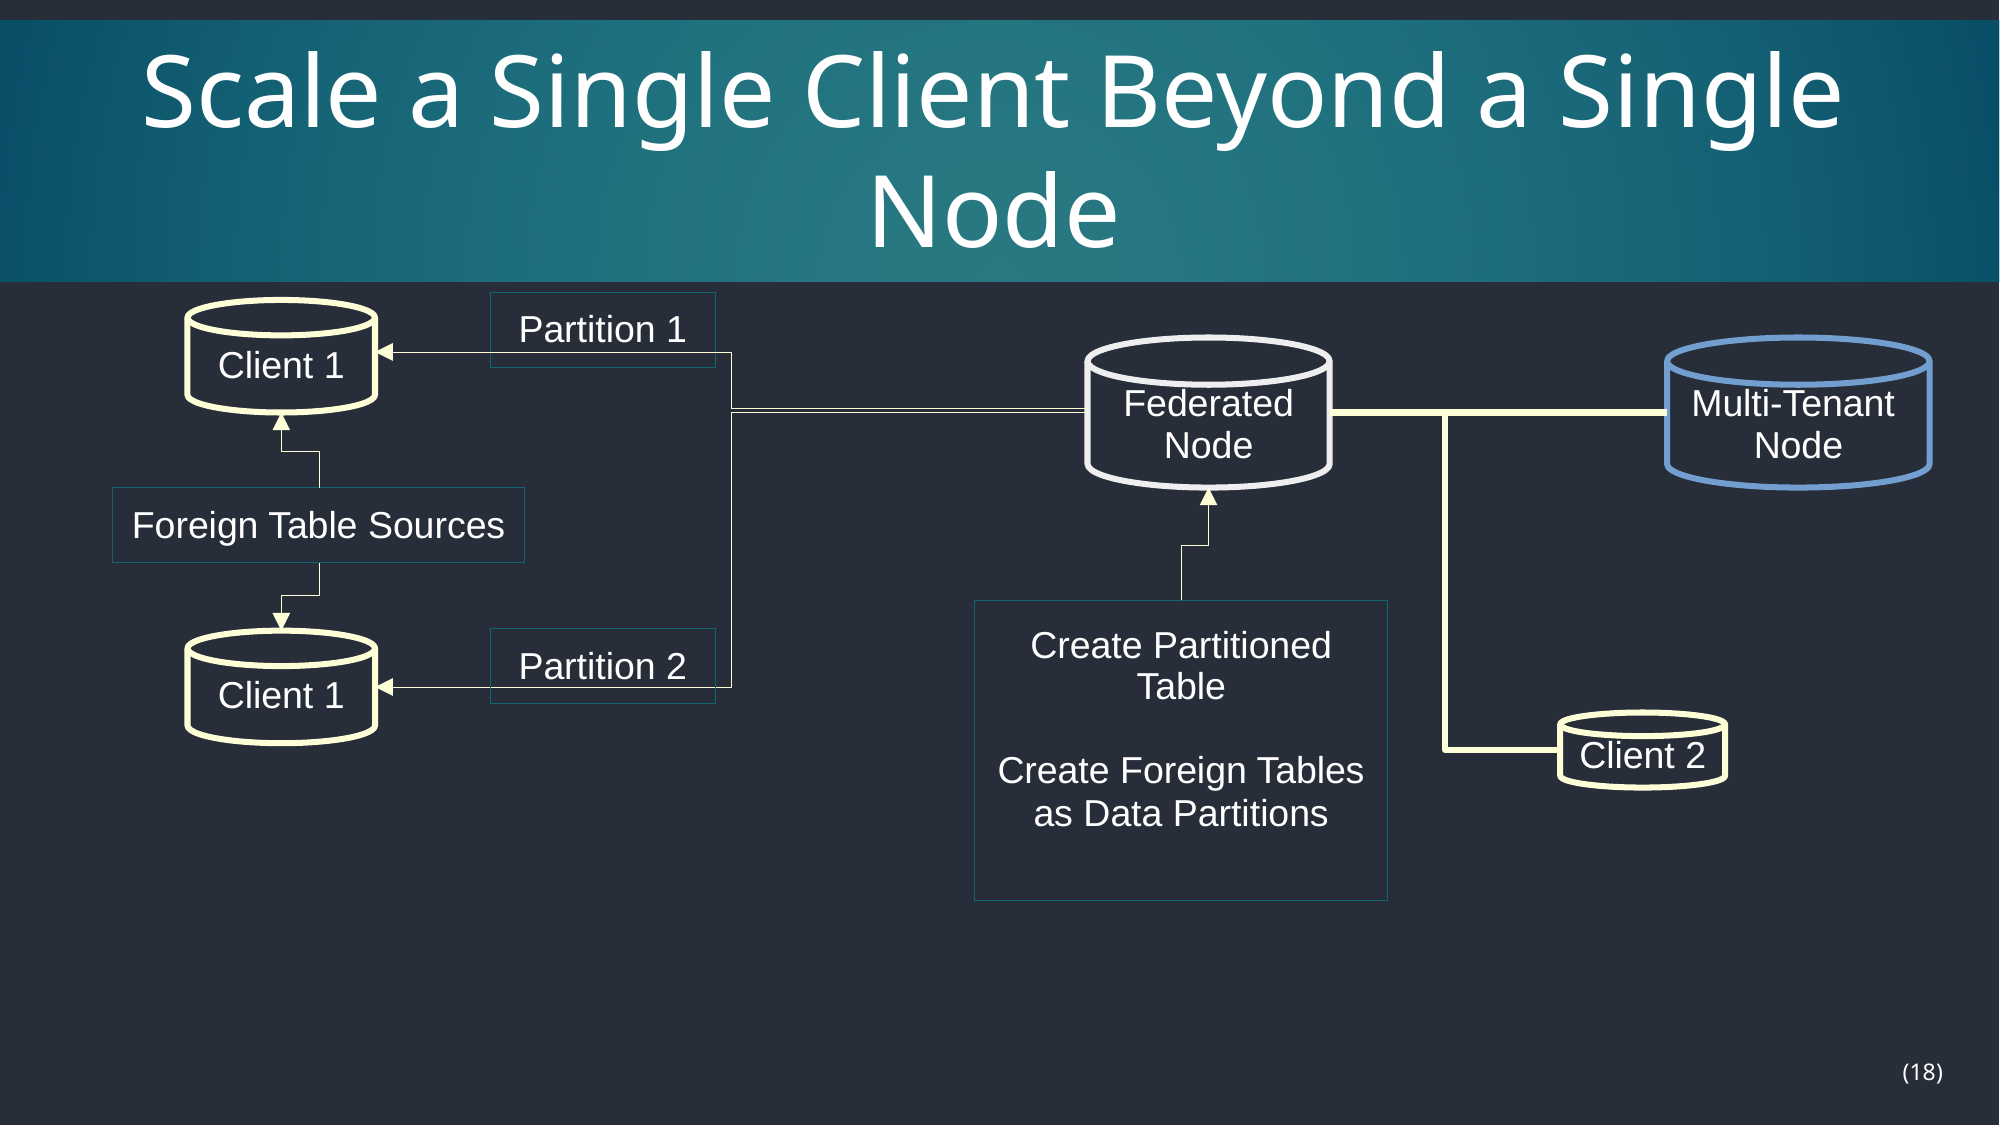

Scale a Single Client Beyond a Single Node
Partition 1
Client 1
Federated
Node
Multi-Tenant
Node
Foreign Table Sources
Create Partitioned Table
Create Foreign Tables as Data Partitions
Partition 2
Client 1
Client 2